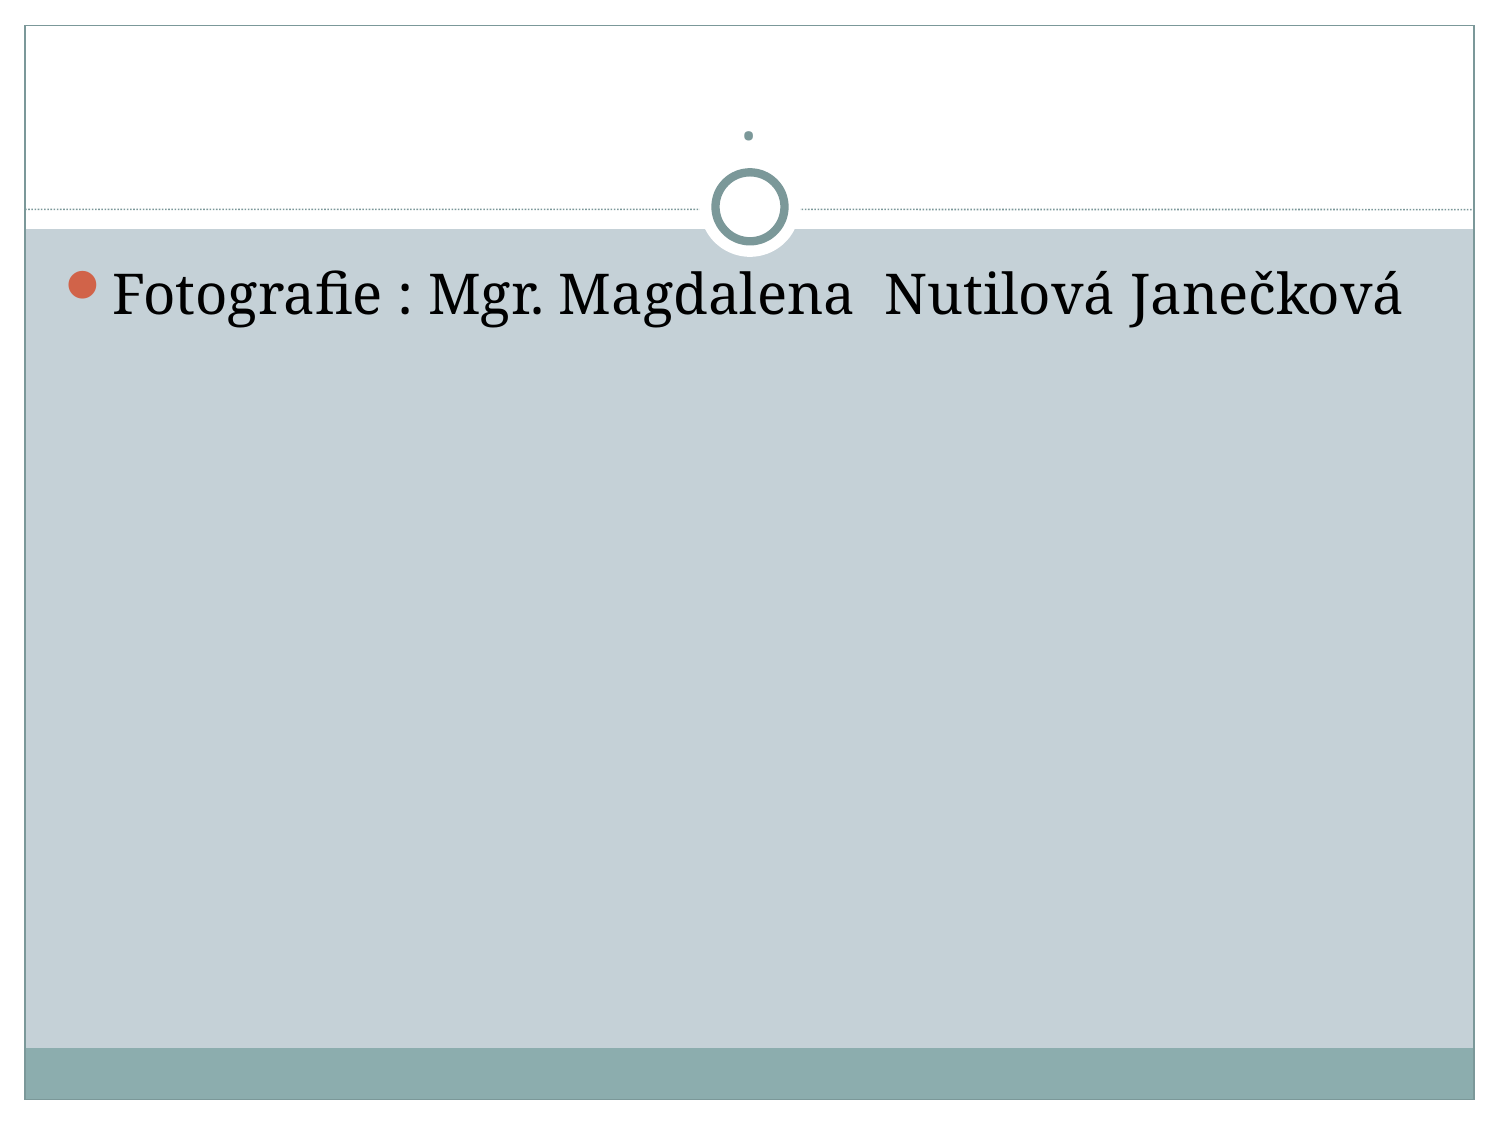

# .
Fotografie : Mgr. Magdalena Nutilová Janečková